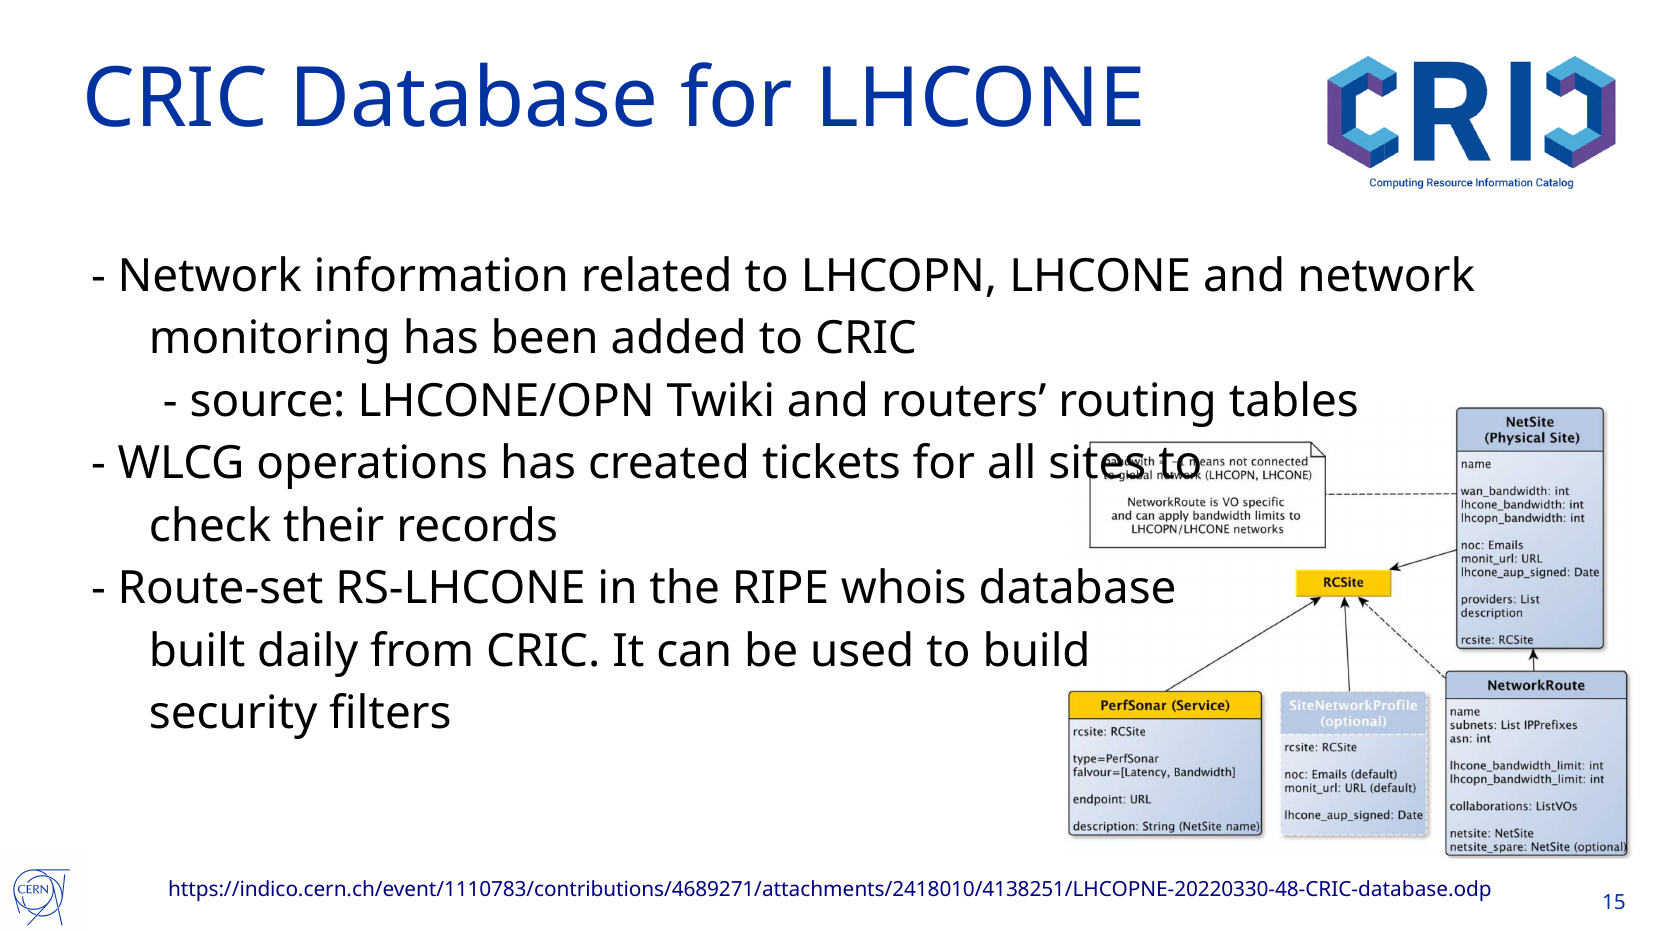

# CRIC Database for LHCONE
- Network information related to LHCOPN, LHCONE and network monitoring has been added to CRIC
 - source: LHCONE/OPN Twiki and routers’ routing tables
- WLCG operations has created tickets for all sites to
check their records
- Route-set RS-LHCONE in the RIPE whois database
built daily from CRIC. It can be used to build
security filters
https://indico.cern.ch/event/1110783/contributions/4689271/attachments/2418010/4138251/LHCOPNE-20220330-48-CRIC-database.odp
15